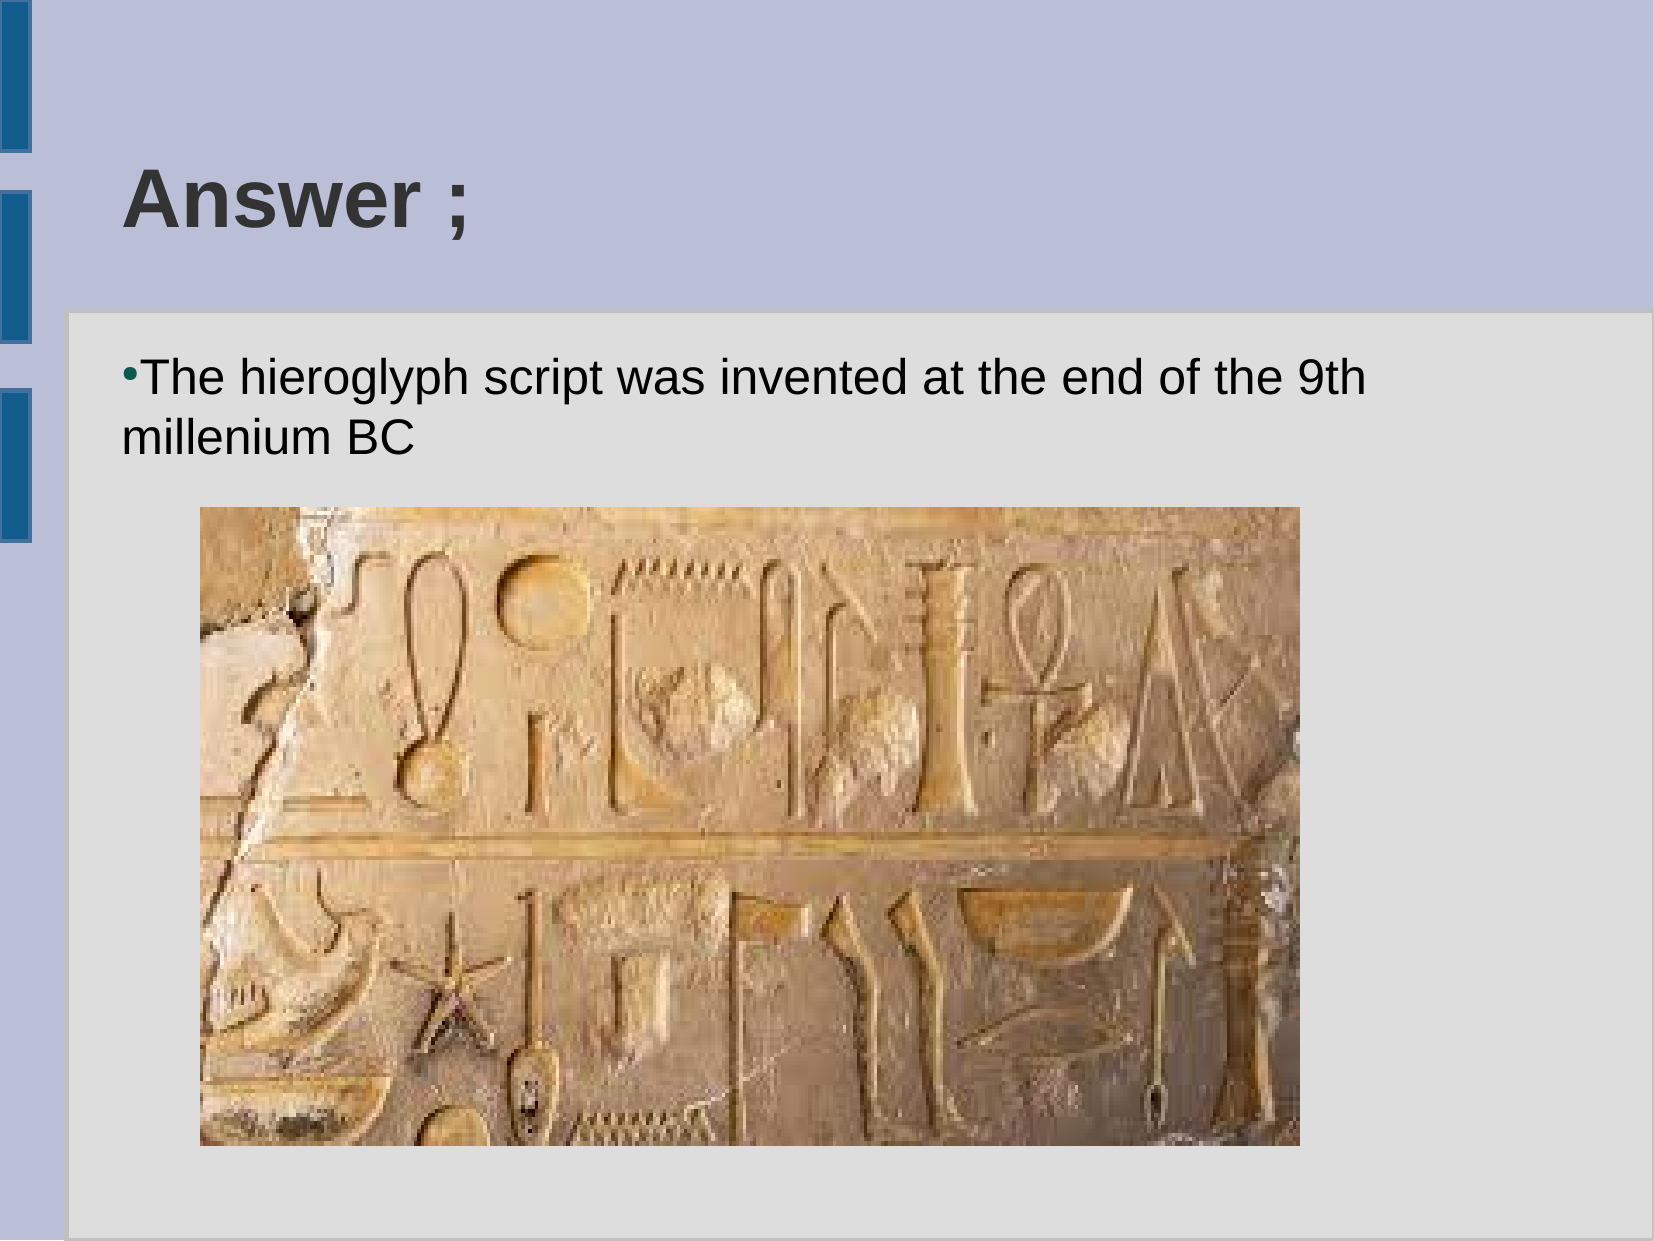

# Answer ;
The hieroglyph script was invented at the end of the 9th millenium BC